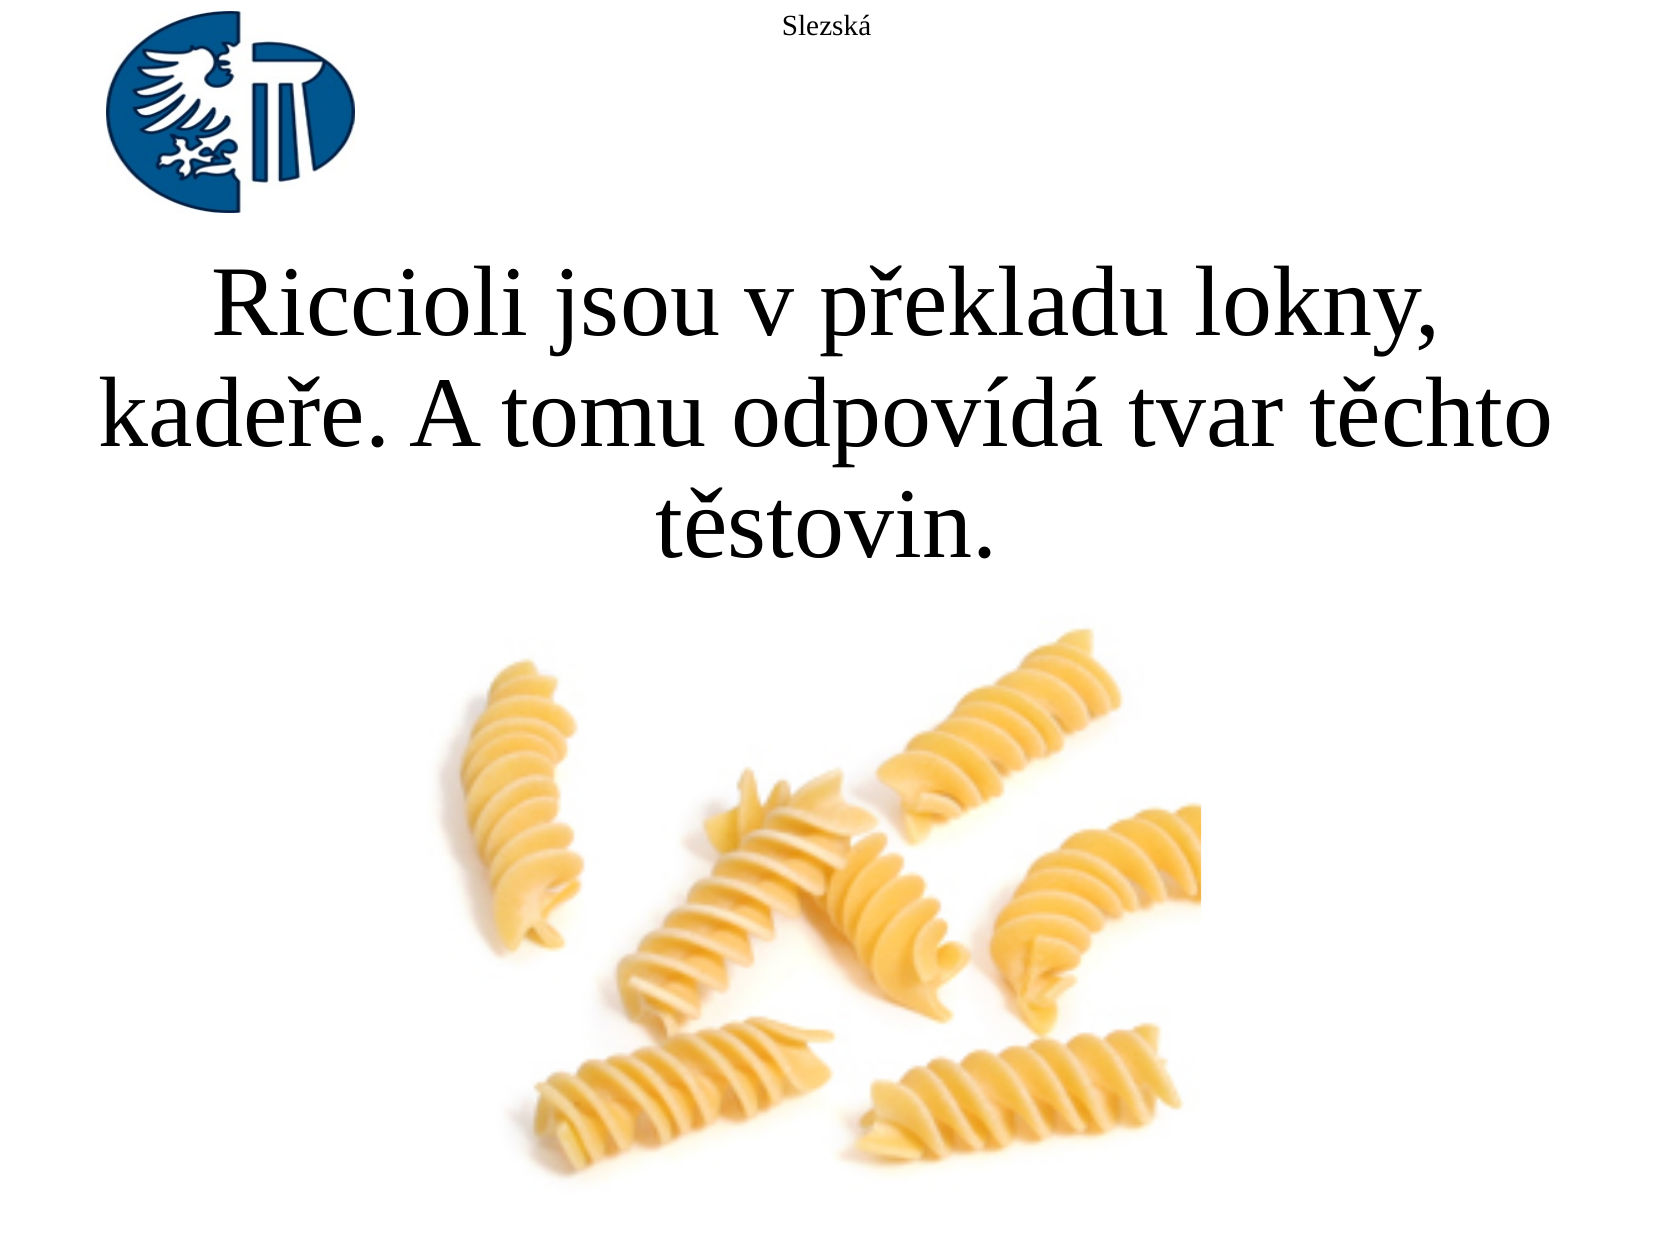

ahoj
# Riccioli jsou v překladu lokny, kadeře. A tomu odpovídá tvar těchto těstovin.